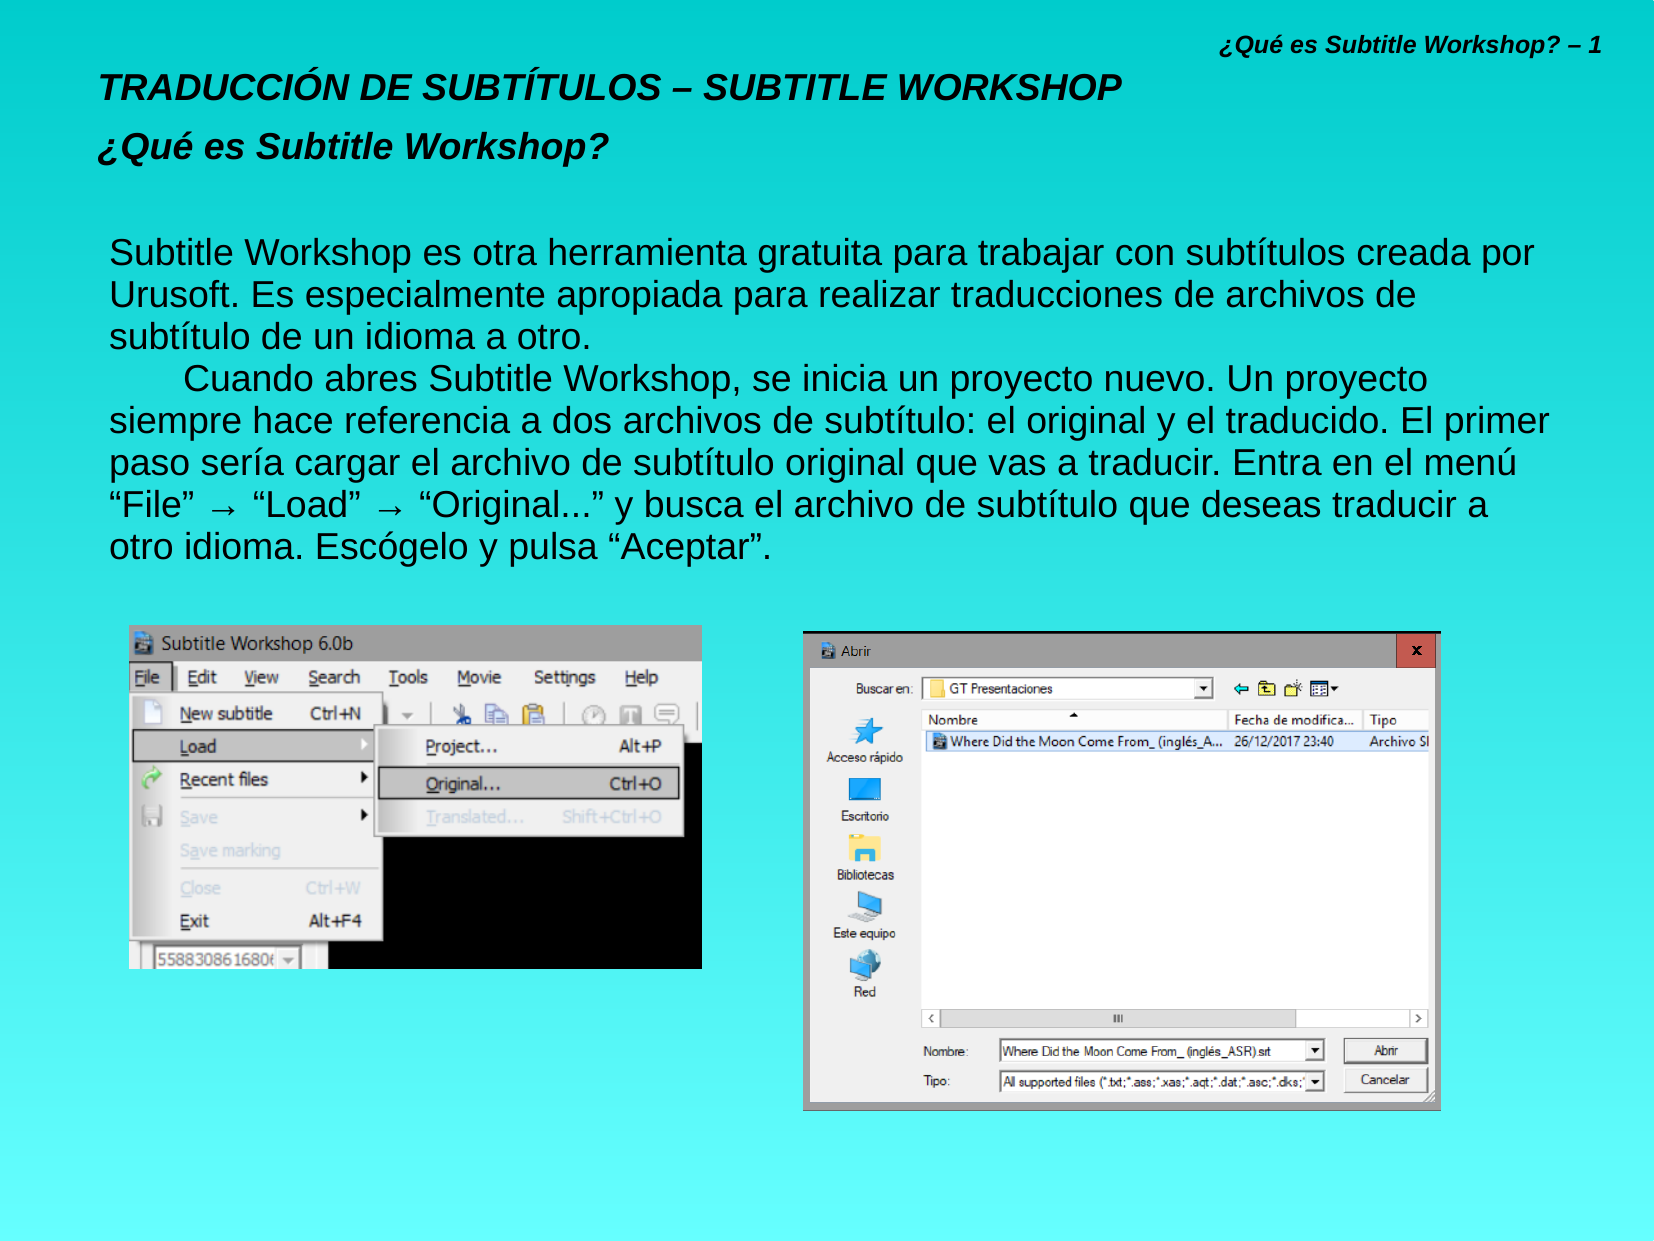

¿Qué es Subtitle Workshop? – 1
TRADUCCIÓN DE SUBTÍTULOS – SUBTITLE WORKSHOP
¿Qué es Subtitle Workshop?
Subtitle Workshop es otra herramienta gratuita para trabajar con subtítulos creada por Urusoft. Es especialmente apropiada para realizar traducciones de archivos de subtítulo de un idioma a otro.
	Cuando abres Subtitle Workshop, se inicia un proyecto nuevo. Un proyecto siempre hace referencia a dos archivos de subtítulo: el original y el traducido. El primer paso sería cargar el archivo de subtítulo original que vas a traducir. Entra en el menú “File” → “Load” → “Original...” y busca el archivo de subtítulo que deseas traducir a otro idioma. Escógelo y pulsa “Aceptar”.